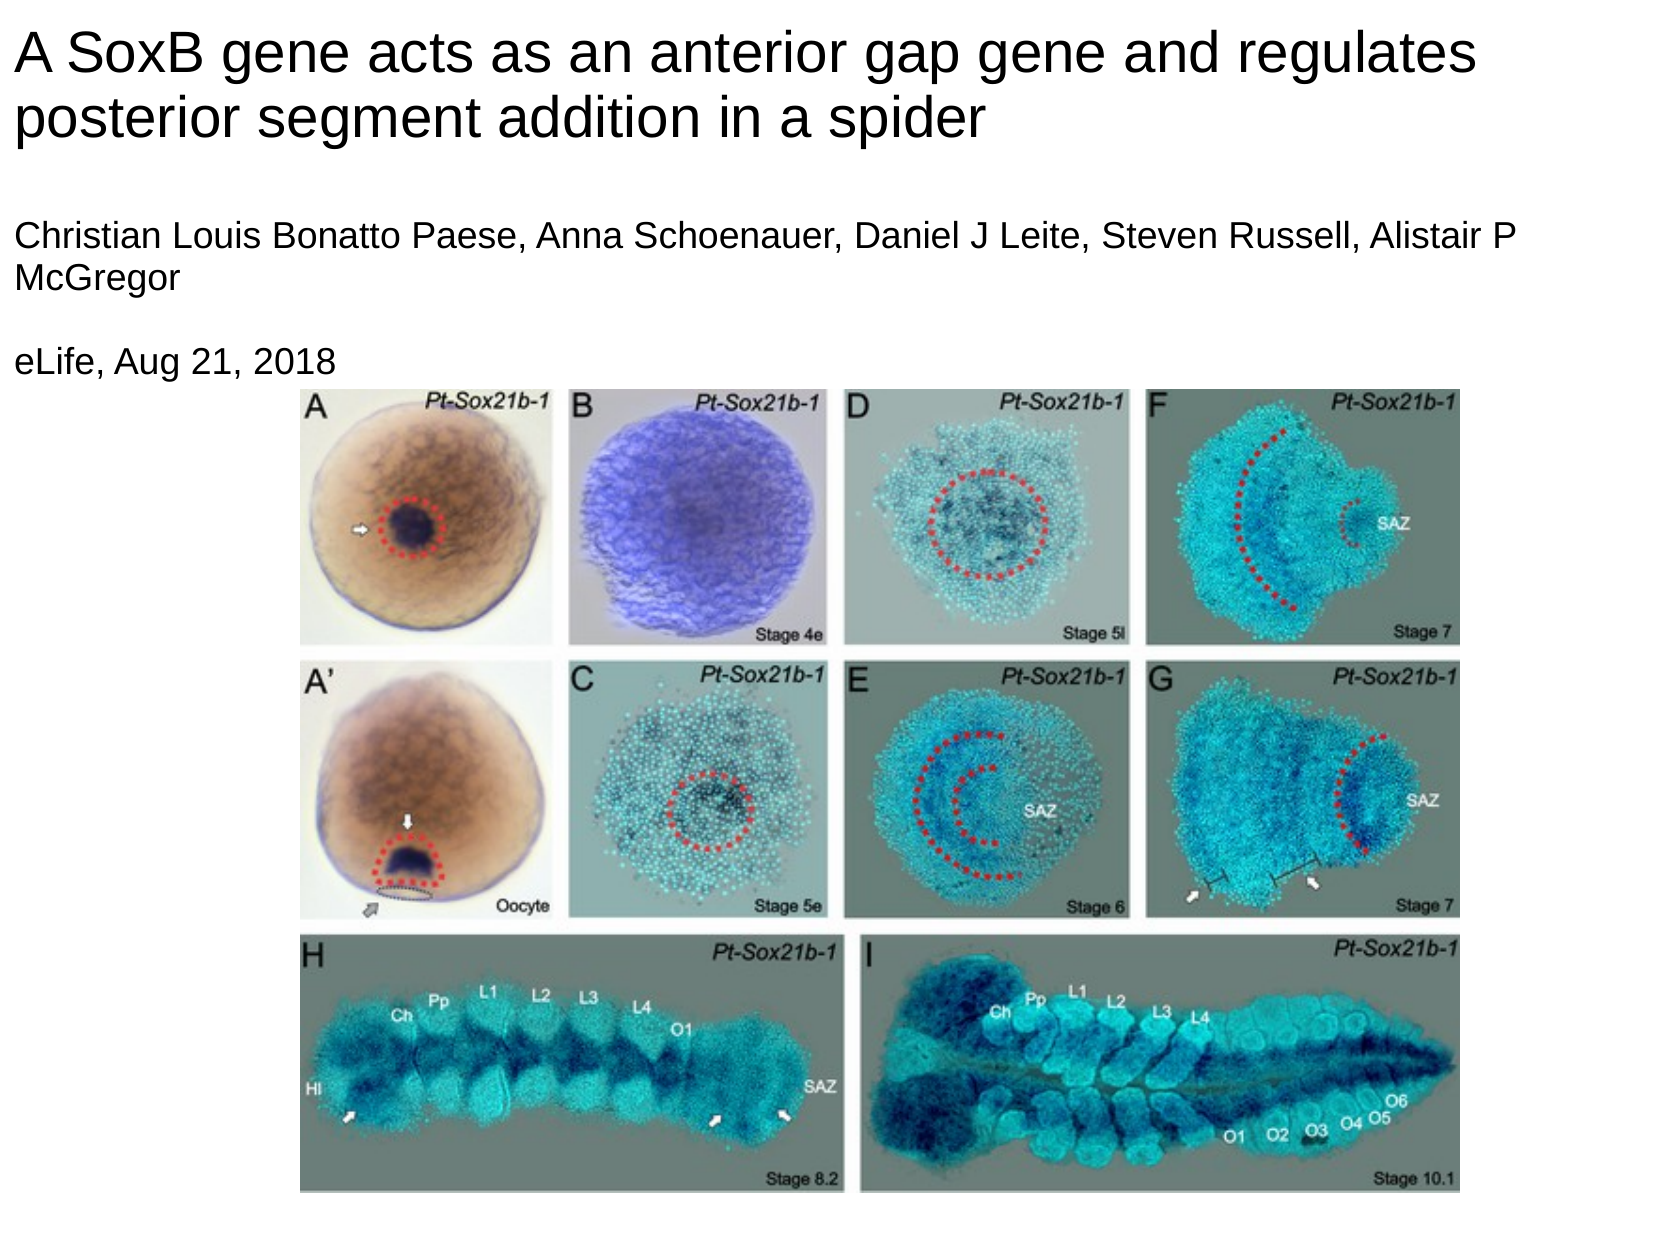

A SoxB gene acts as an anterior gap gene and regulates posterior segment addition in a spider
Christian Louis Bonatto Paese, Anna Schoenauer, Daniel J Leite, Steven Russell, Alistair P McGregor
eLife, Aug 21, 2018